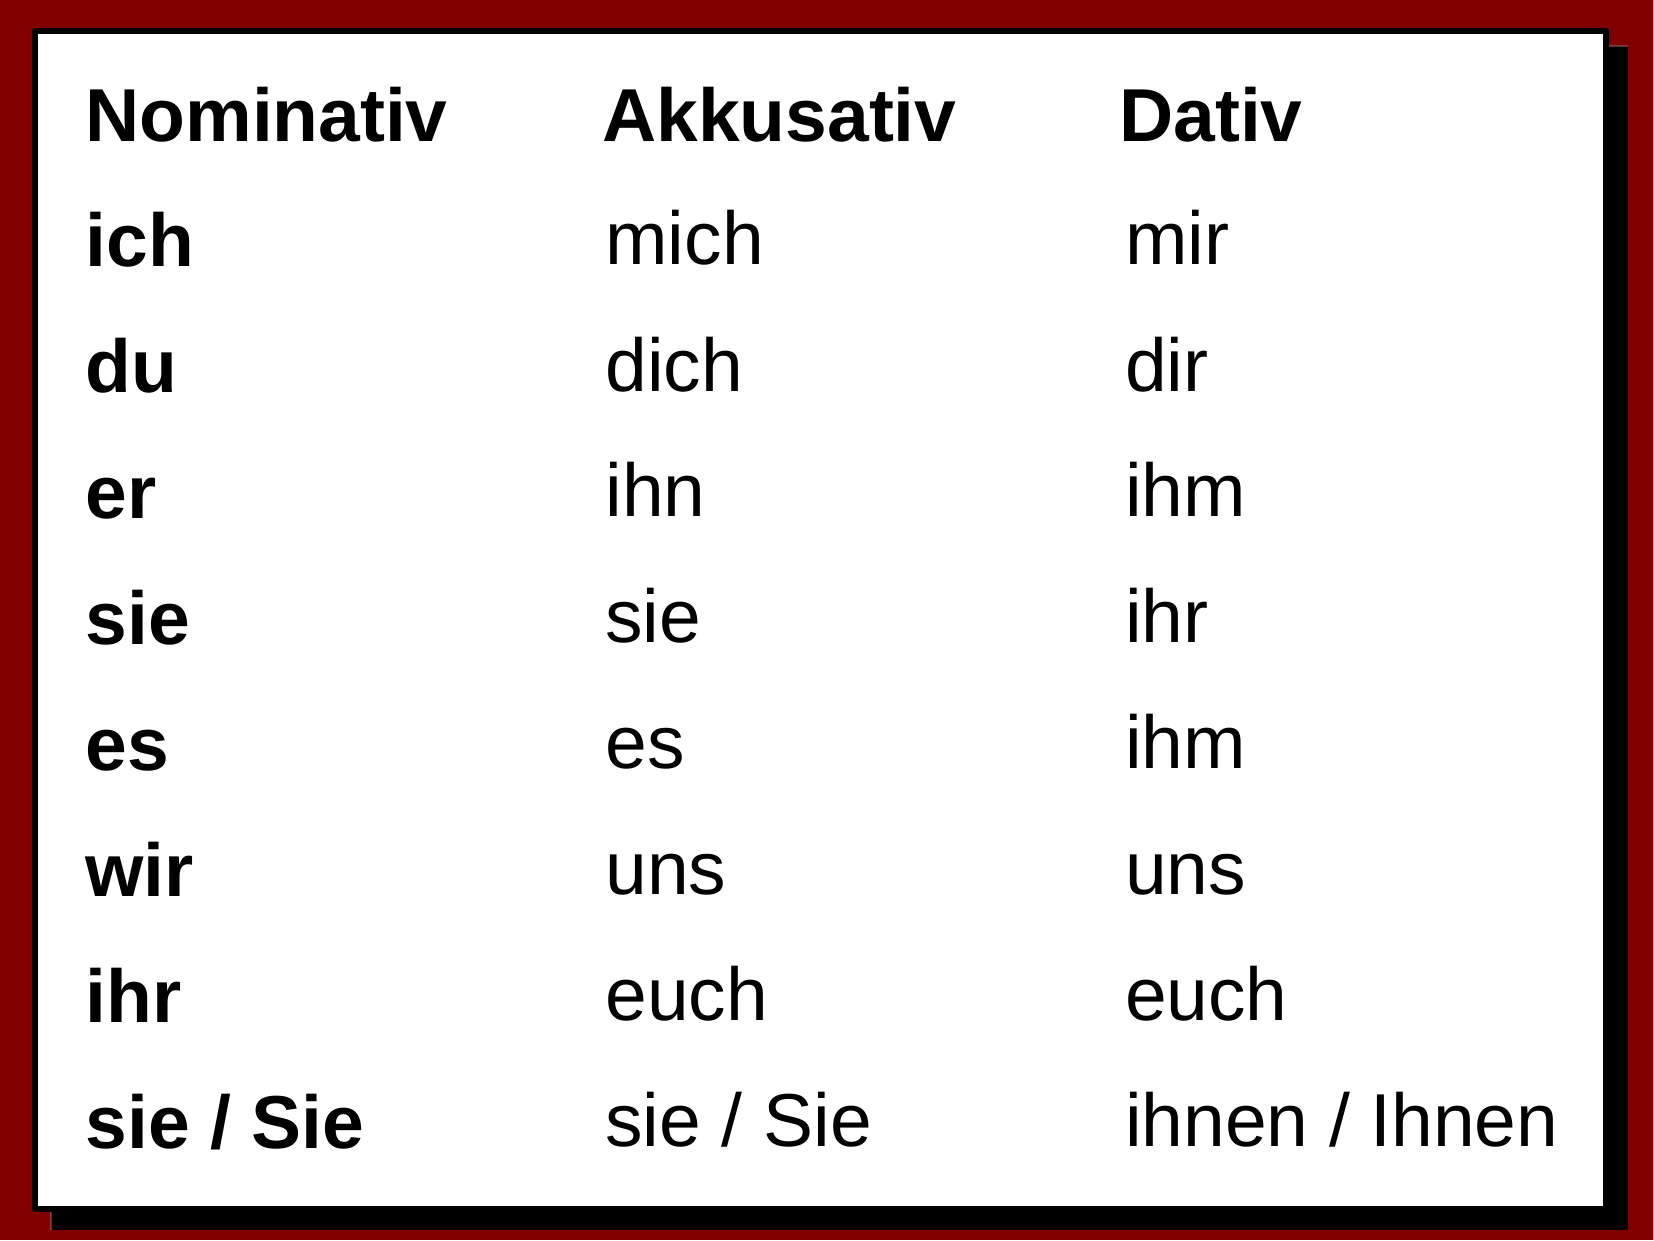

Nominativ			Akkusativ			Dativ
ich
du
er
sie
es
wir
ihr
sie / Sie
mir
dir
ihm
ihr
ihm
uns
euch
ihnen / Ihnen
mich
dich
ihn
sie
es
uns
euch
sie / Sie